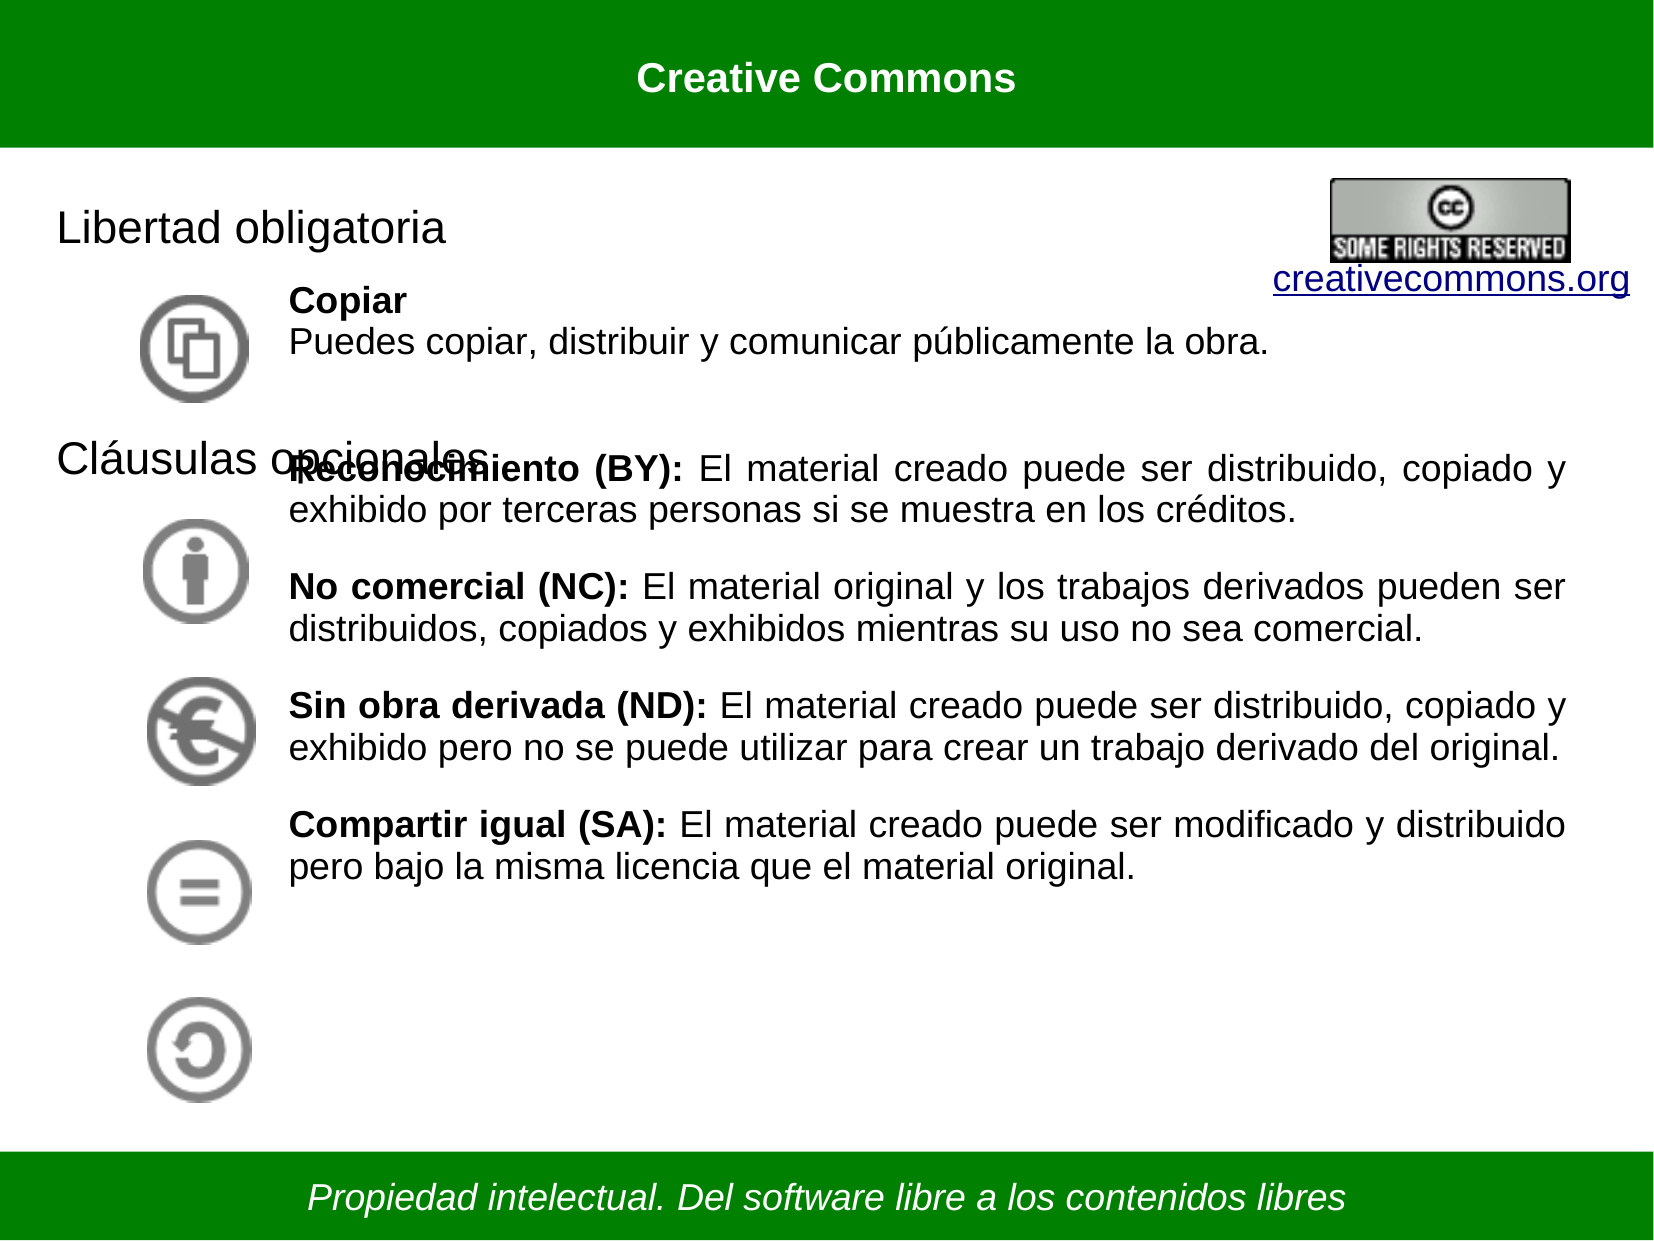

Creative Commons
Libertad obligatoria
creativecommons.org
Copiar
Puedes copiar, distribuir y comunicar públicamente la obra.
Reconocimiento (BY): El material creado puede ser distribuido, copiado y exhibido por terceras personas si se muestra en los créditos.
No comercial (NC): El material original y los trabajos derivados pueden ser distribuidos, copiados y exhibidos mientras su uso no sea comercial.
Sin obra derivada (ND): El material creado puede ser distribuido, copiado y exhibido pero no se puede utilizar para crear un trabajo derivado del original.
Compartir igual (SA): El material creado puede ser modificado y distribuido pero bajo la misma licencia que el material original.
Cláusulas opcionales
Propiedad intelectual. Del software libre a los contenidos libres